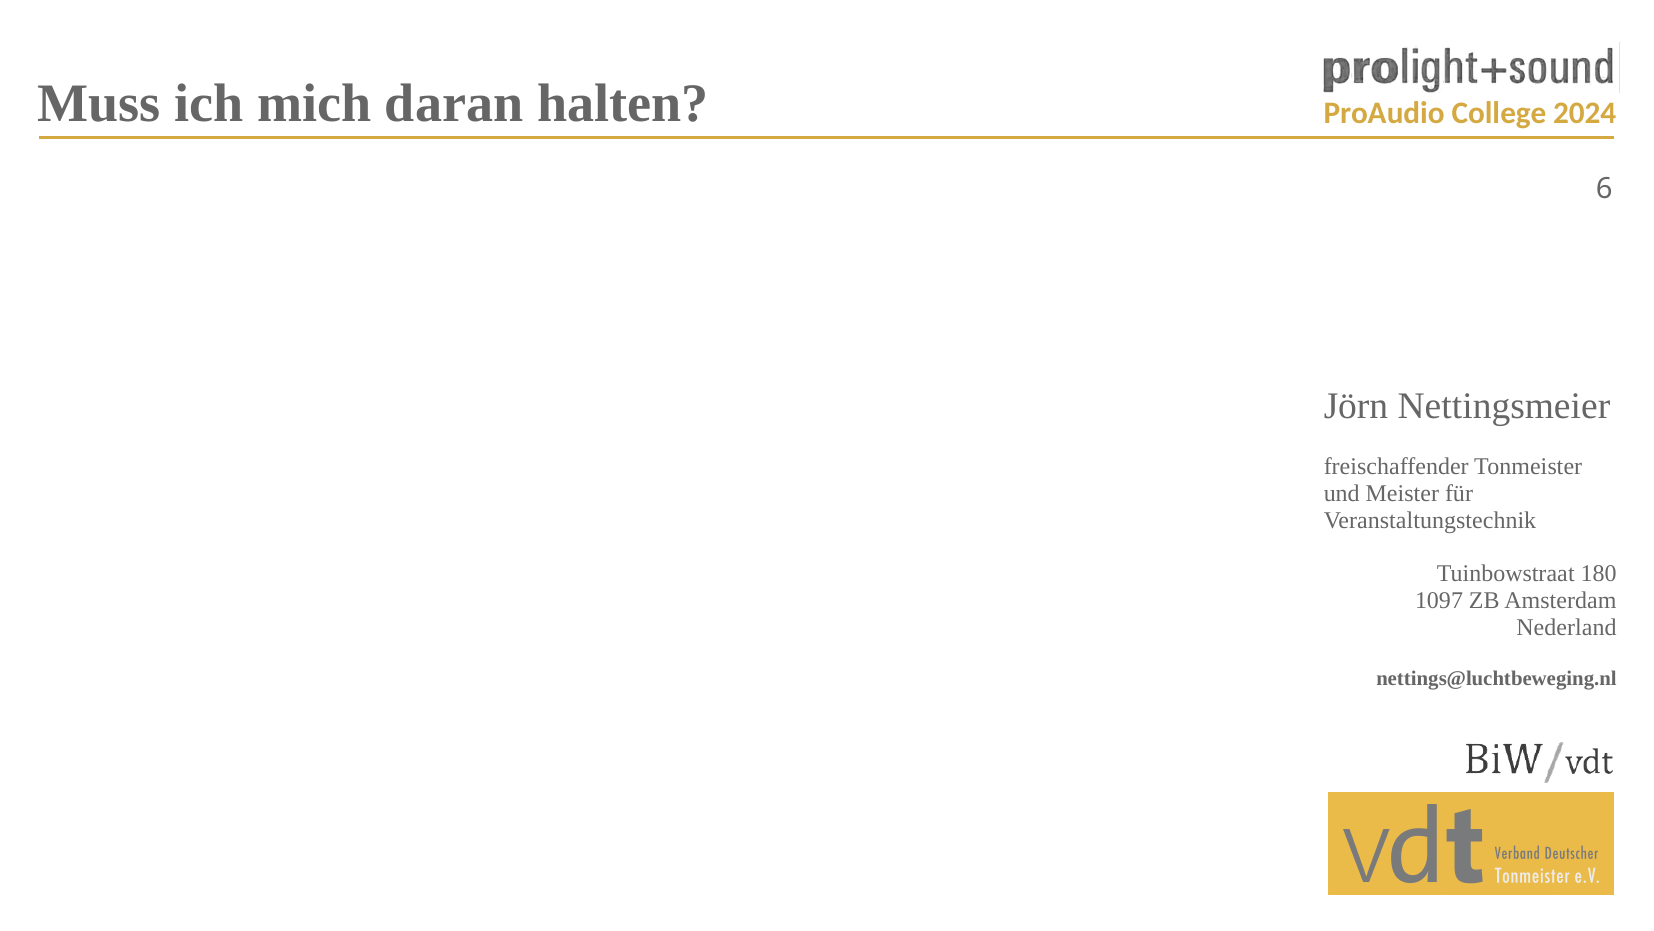

# Muss ich mich daran halten?
6